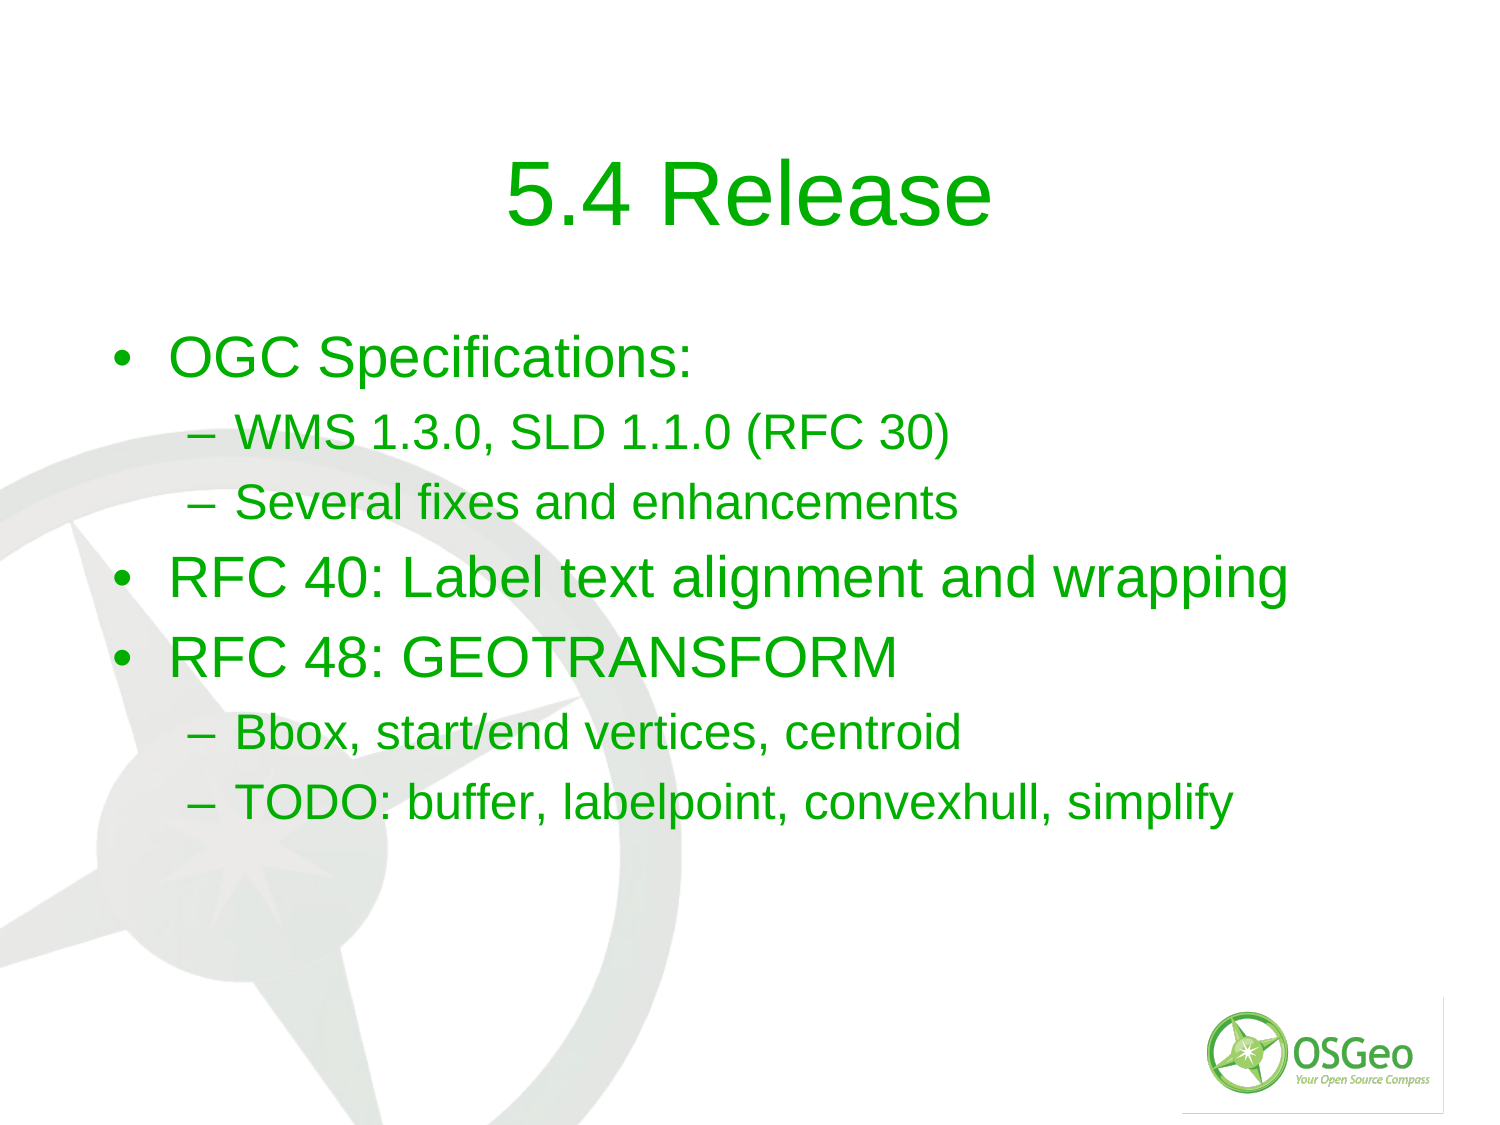

# 5.4 Release
OGC Specifications:
WMS 1.3.0, SLD 1.1.0 (RFC 30)
Several fixes and enhancements
RFC 40: Label text alignment and wrapping
RFC 48: GEOTRANSFORM
Bbox, start/end vertices, centroid
TODO: buffer, labelpoint, convexhull, simplify